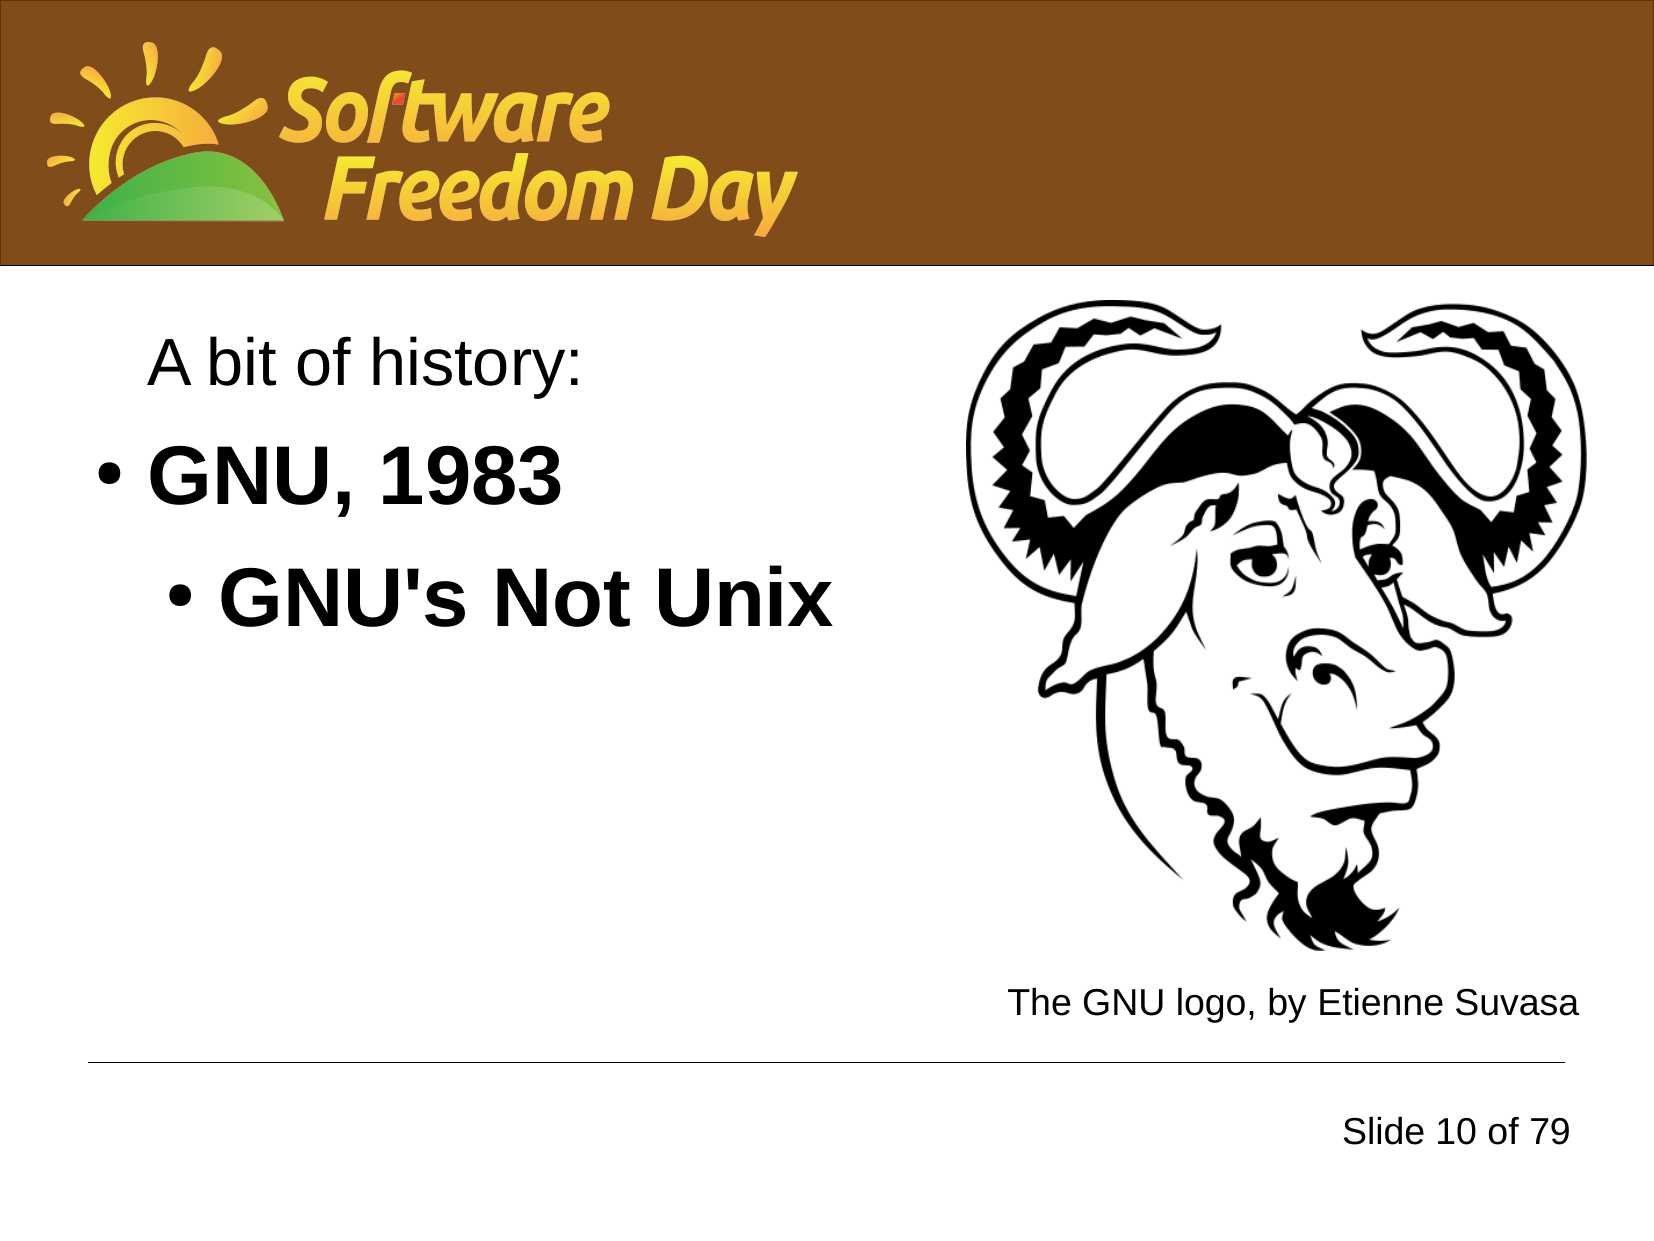

#
A bit of history:
GNU, 1983
GNU's Not Unix
The GNU logo, by Etienne Suvasa
10